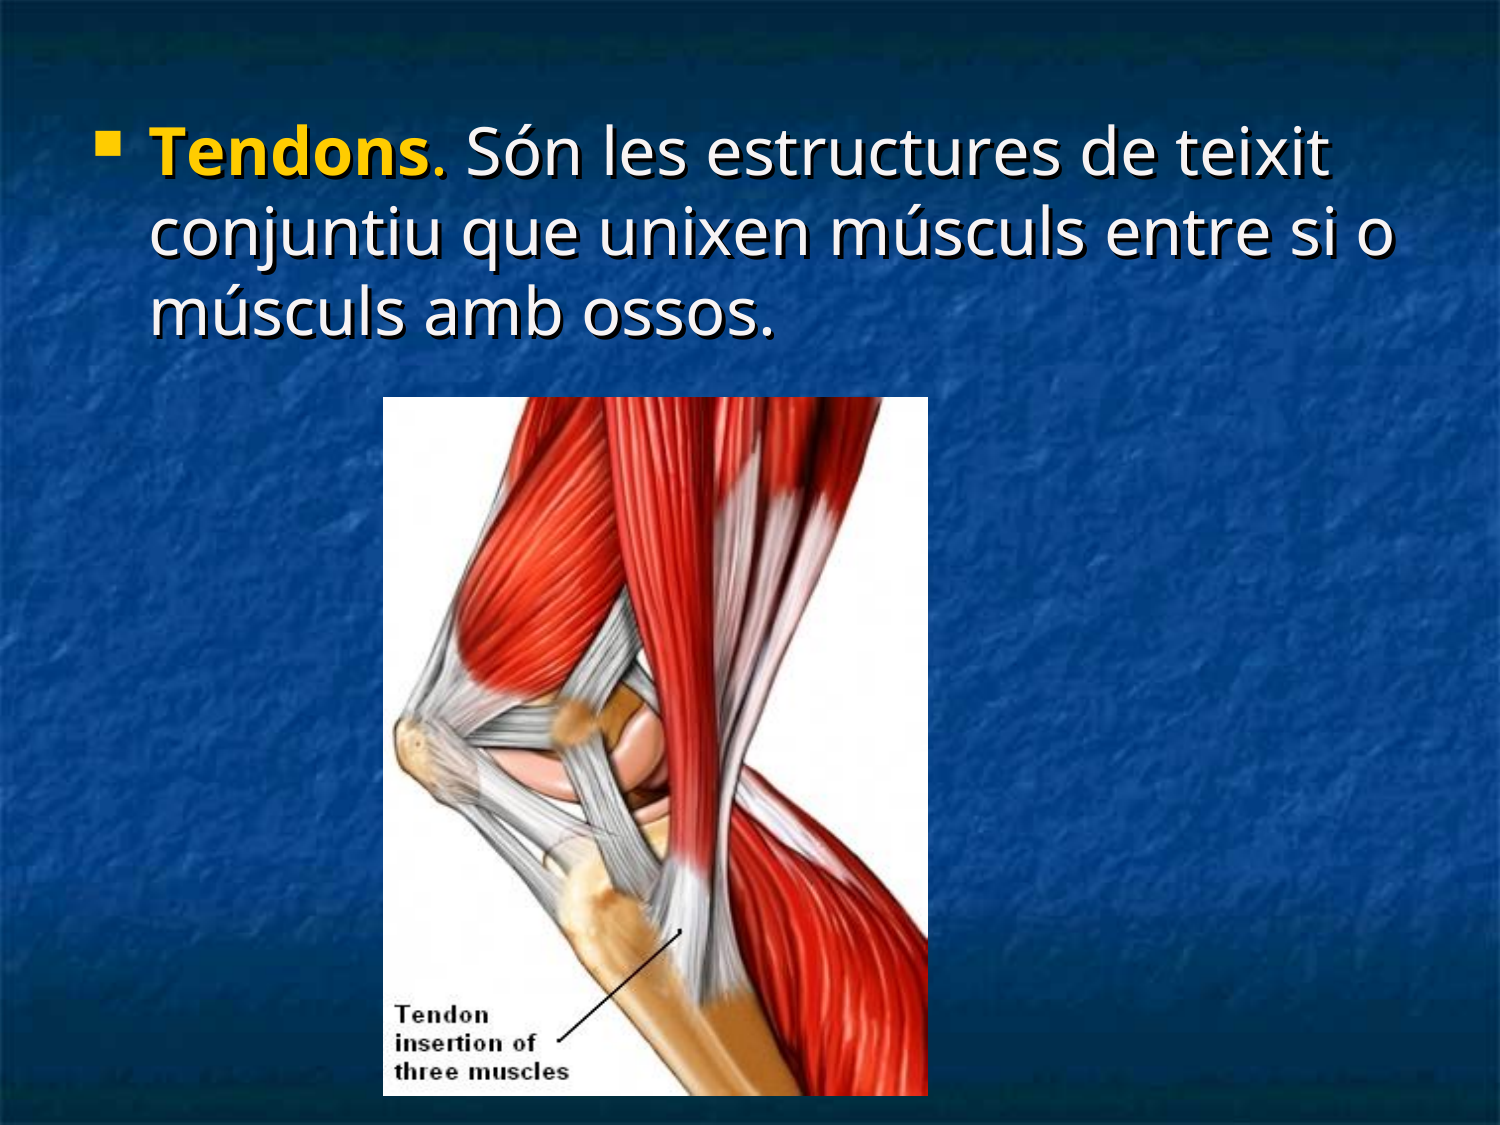

# Tendons. Són les estructures de teixit conjuntiu que unixen músculs entre si o músculs amb ossos.